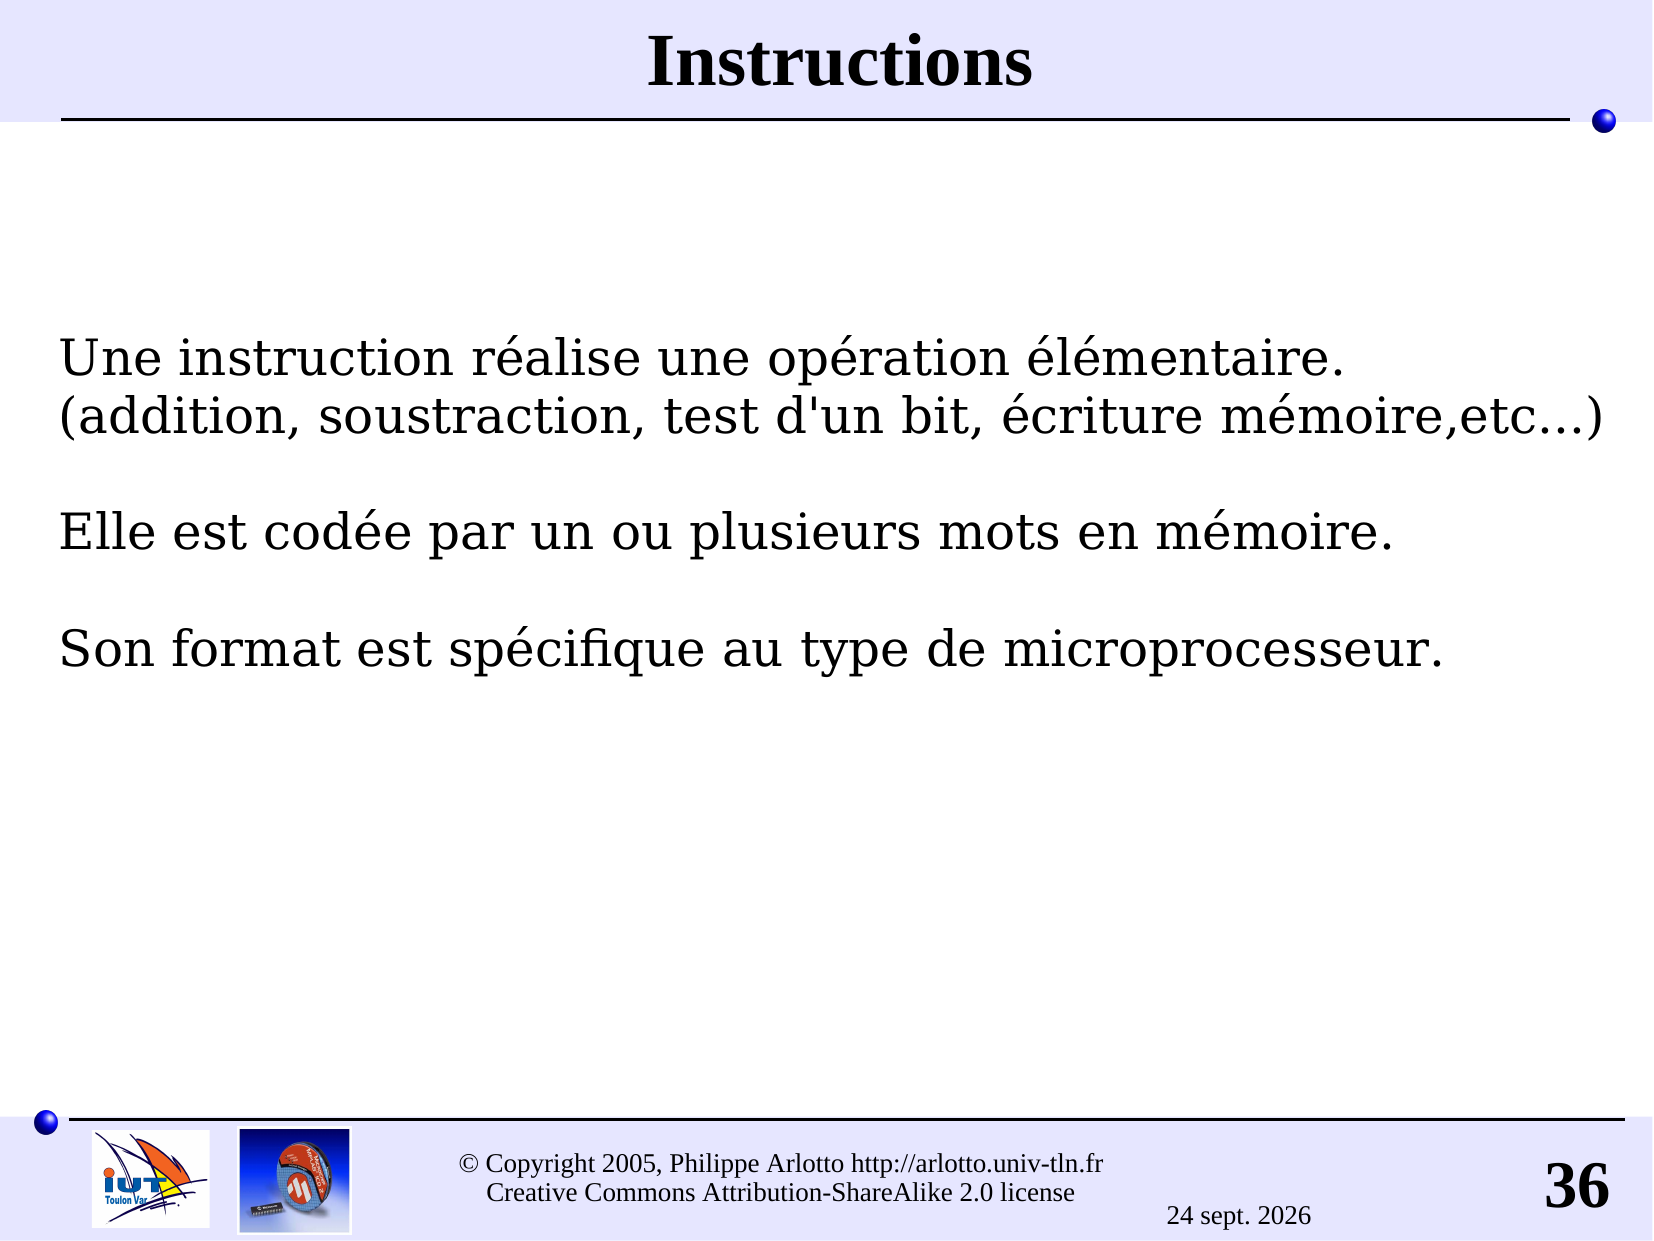

# Instructions
Une instruction réalise une opération élémentaire.
(addition, soustraction, test d'un bit, écriture mémoire,etc...)
Elle est codée par un ou plusieurs mots en mémoire.
Son format est spécifique au type de microprocesseur.